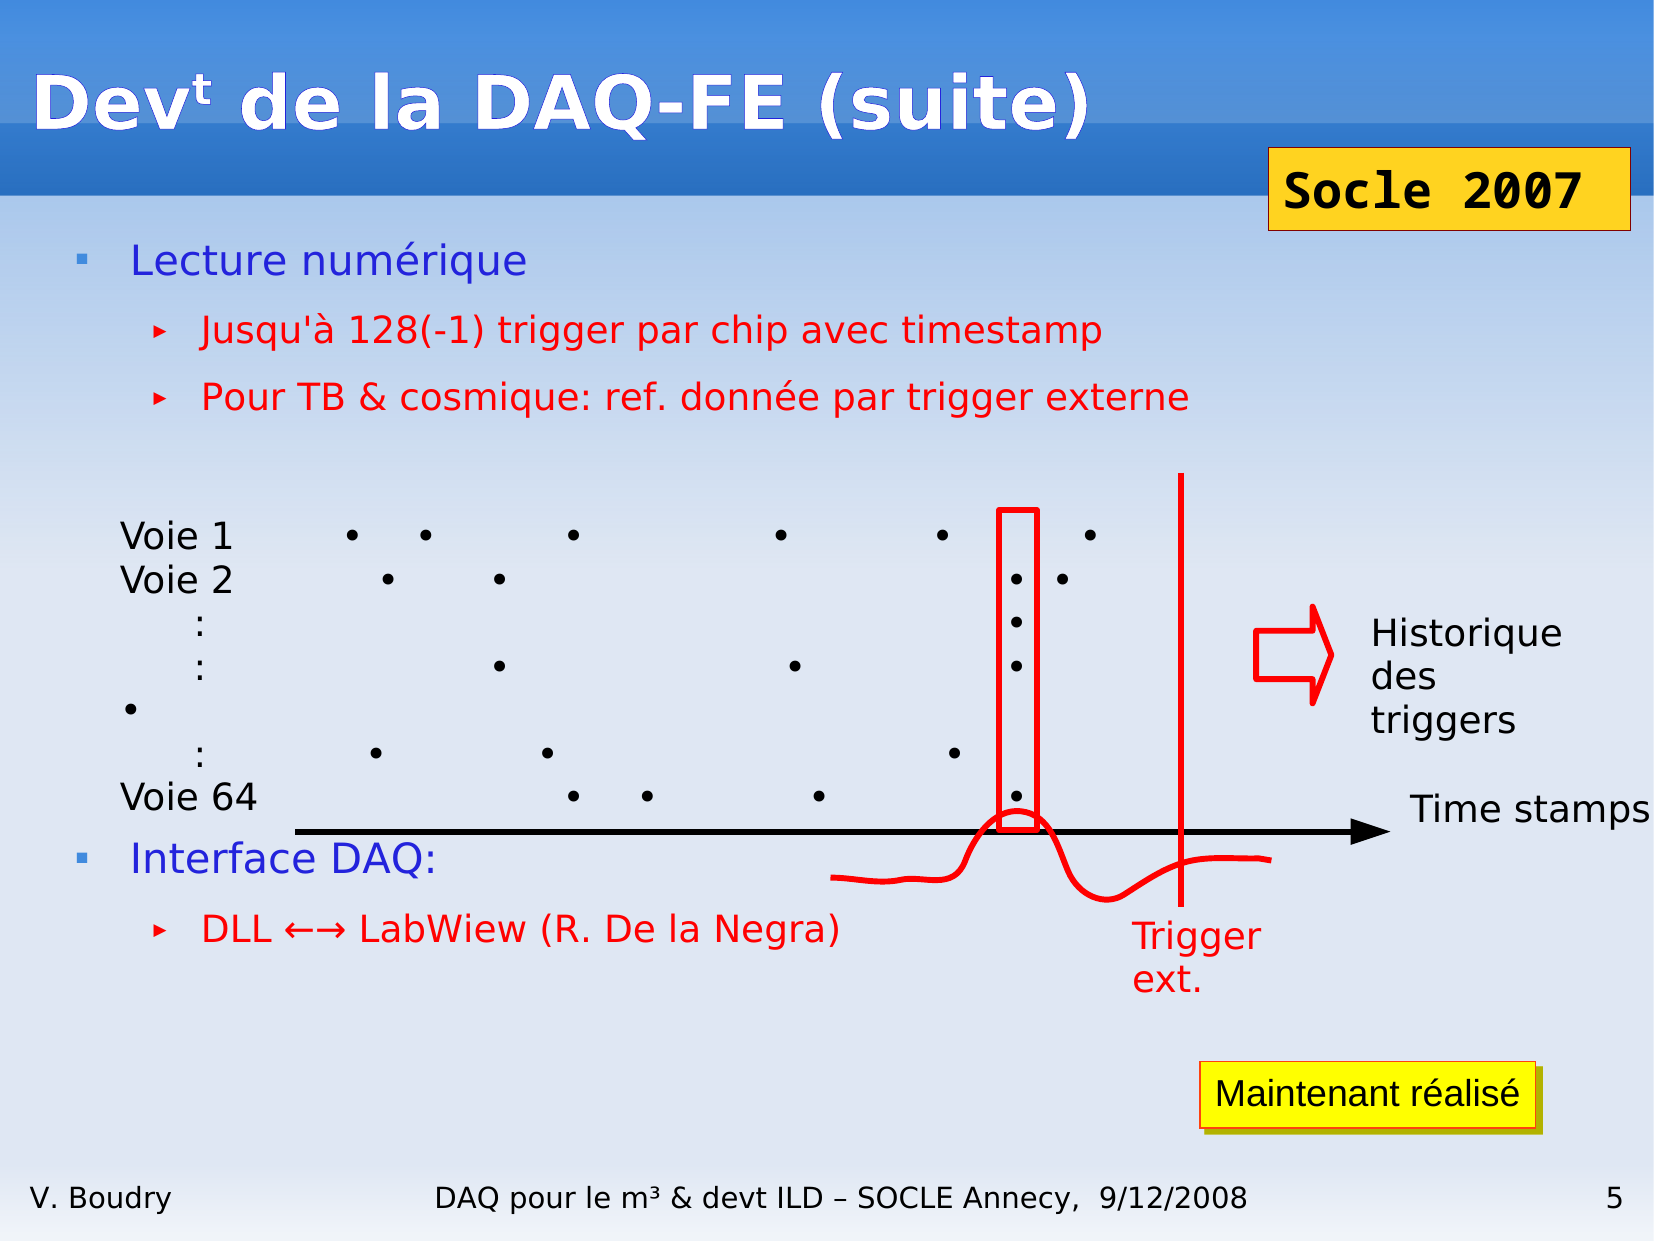

# Devt de la DAQ-FE (suite)
Socle 2007
Lecture numérique
Jusqu'à 128(-1) trigger par chip avec timestamp
Pour TB & cosmique: ref. donnée par trigger externe
Interface DAQ:
DLL ←→ LabWiew (R. De la Negra)
Voie 1		•	• 		•		 •		•		•
Voie 2		 •		•							• •
 	:											•
	:				•				•			• •
	:		 •		 •						 •
Voie 64				 	•	•		 •	 		•
Historique des triggers
Time stamps
Trigger ext.
Maintenant réalisé
DAQ pour le m³ & devt ILD – SOCLE Annecy, 9/12/2008
5